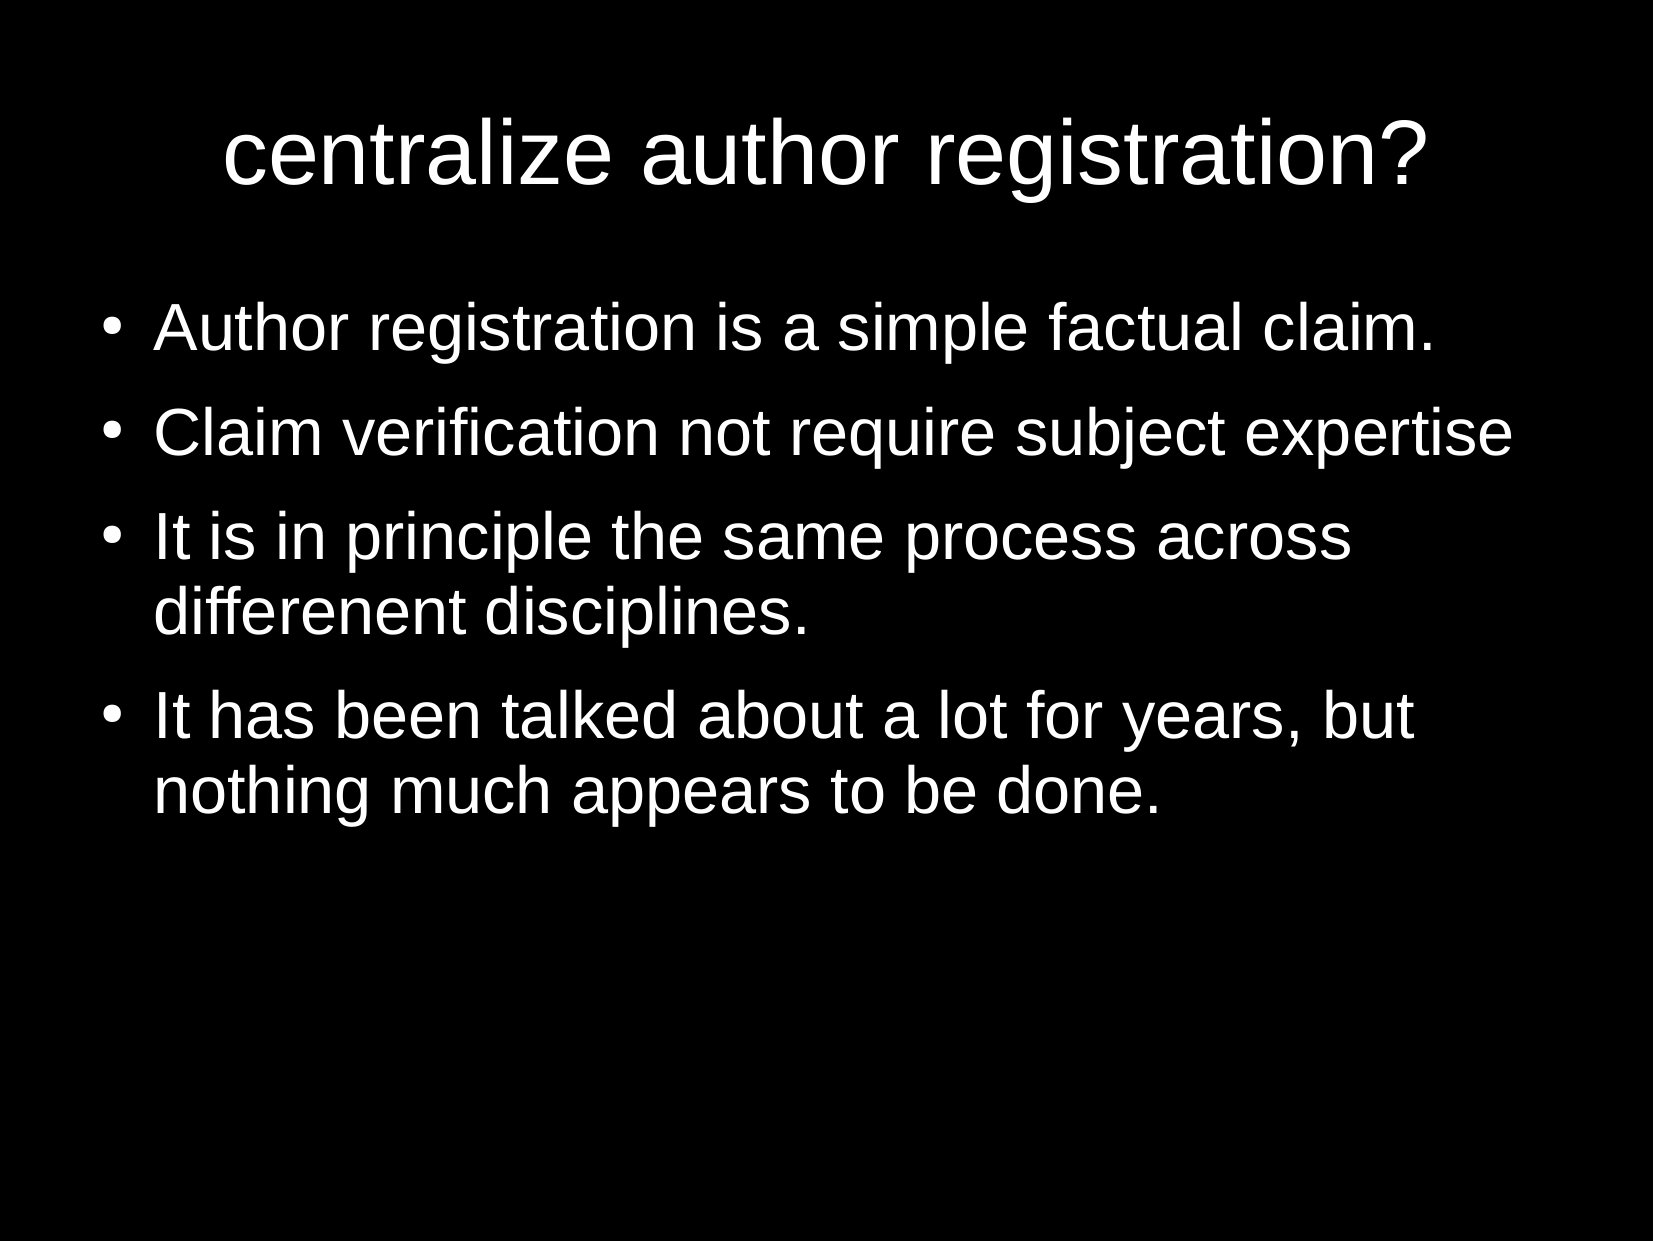

# centralize author registration?
Author registration is a simple factual claim.
Claim verification not require subject expertise
It is in principle the same process across differenent disciplines.
It has been talked about a lot for years, but nothing much appears to be done.